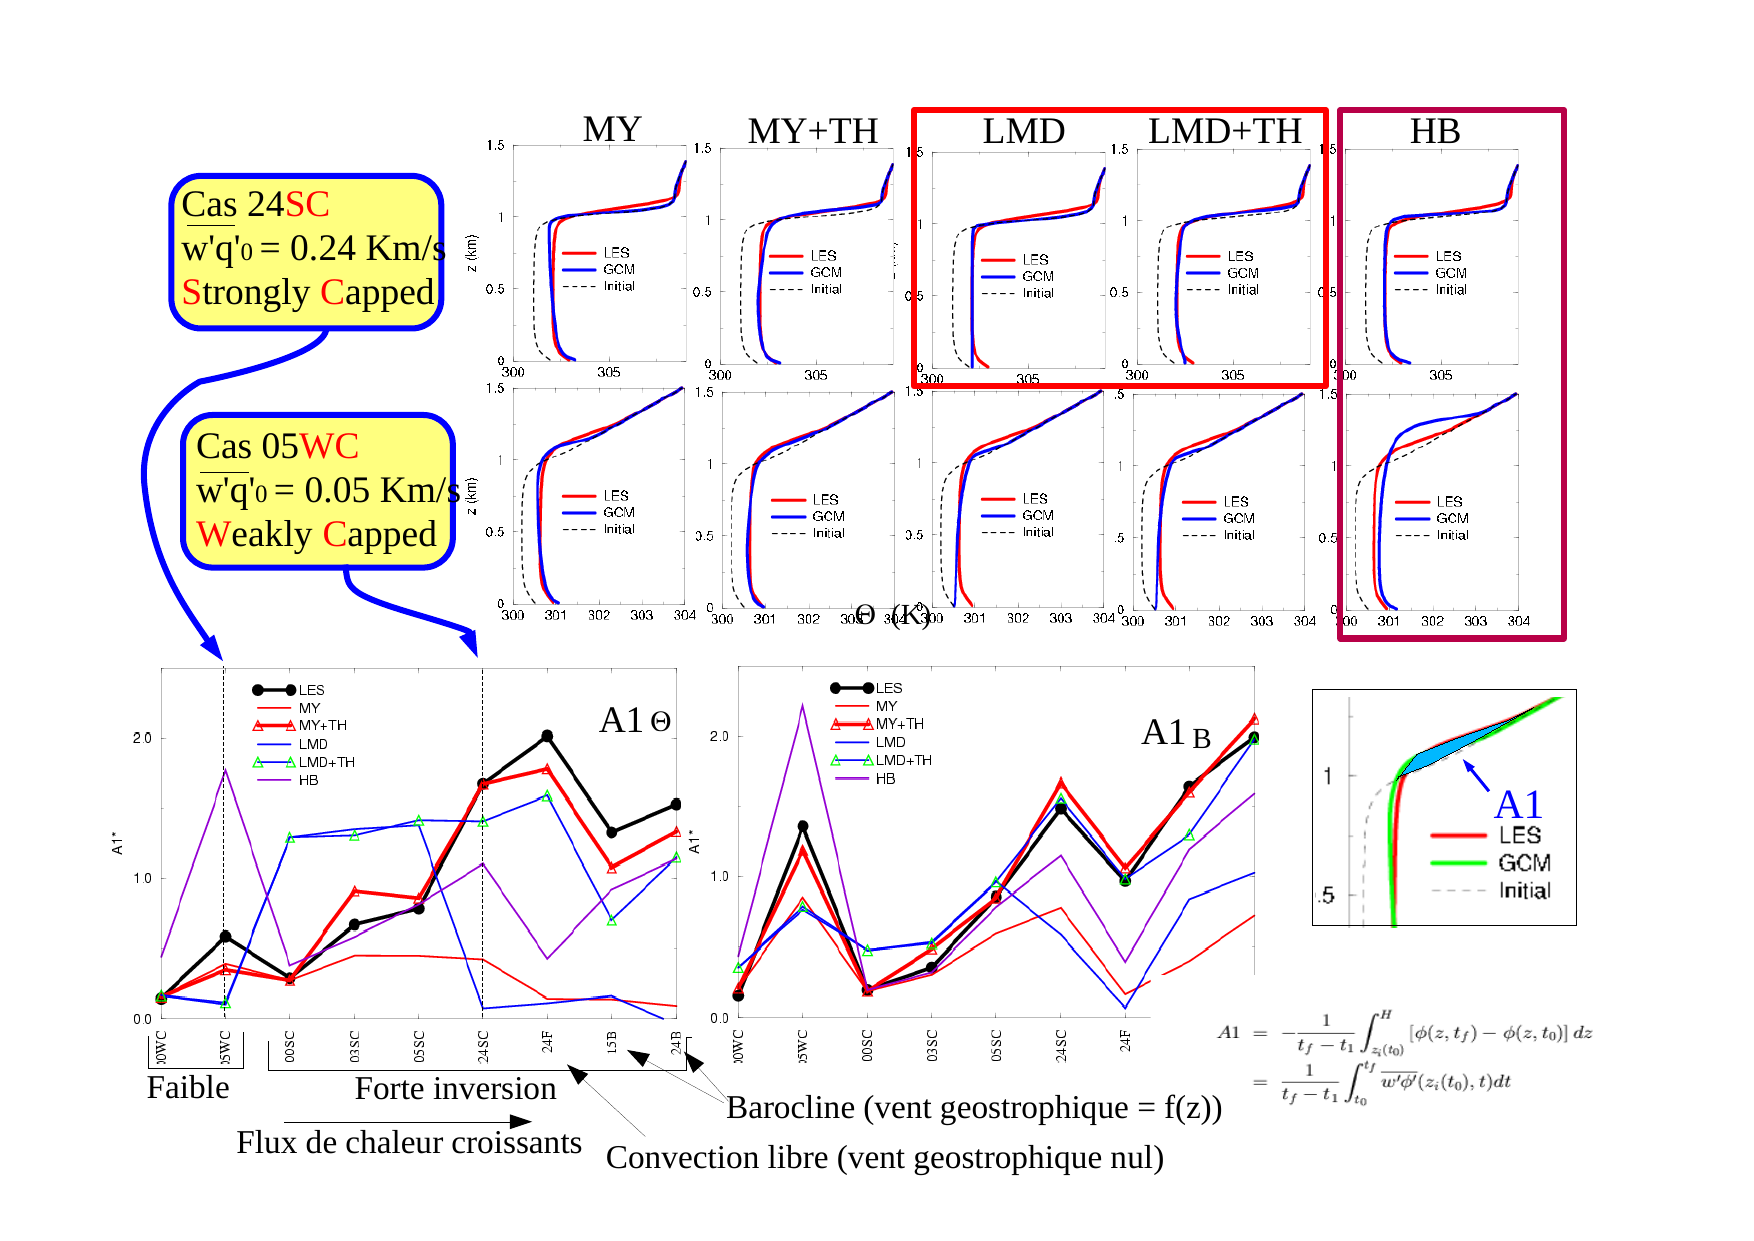

MY
MY+TH
LMD
LMD+TH
HB
Cas 24SC
w'q'0 = 0.24 Km/s
Strongly Capped
A1
A1
Q
B
A1
Faible
Forte inversion
Barocline (vent geostrophique = f(z))
Flux de chaleur croissants
Convection libre (vent geostrophique nul)
Cas 05WC
w'q'0 = 0.05 Km/s
Weakly Capped
Q (K)